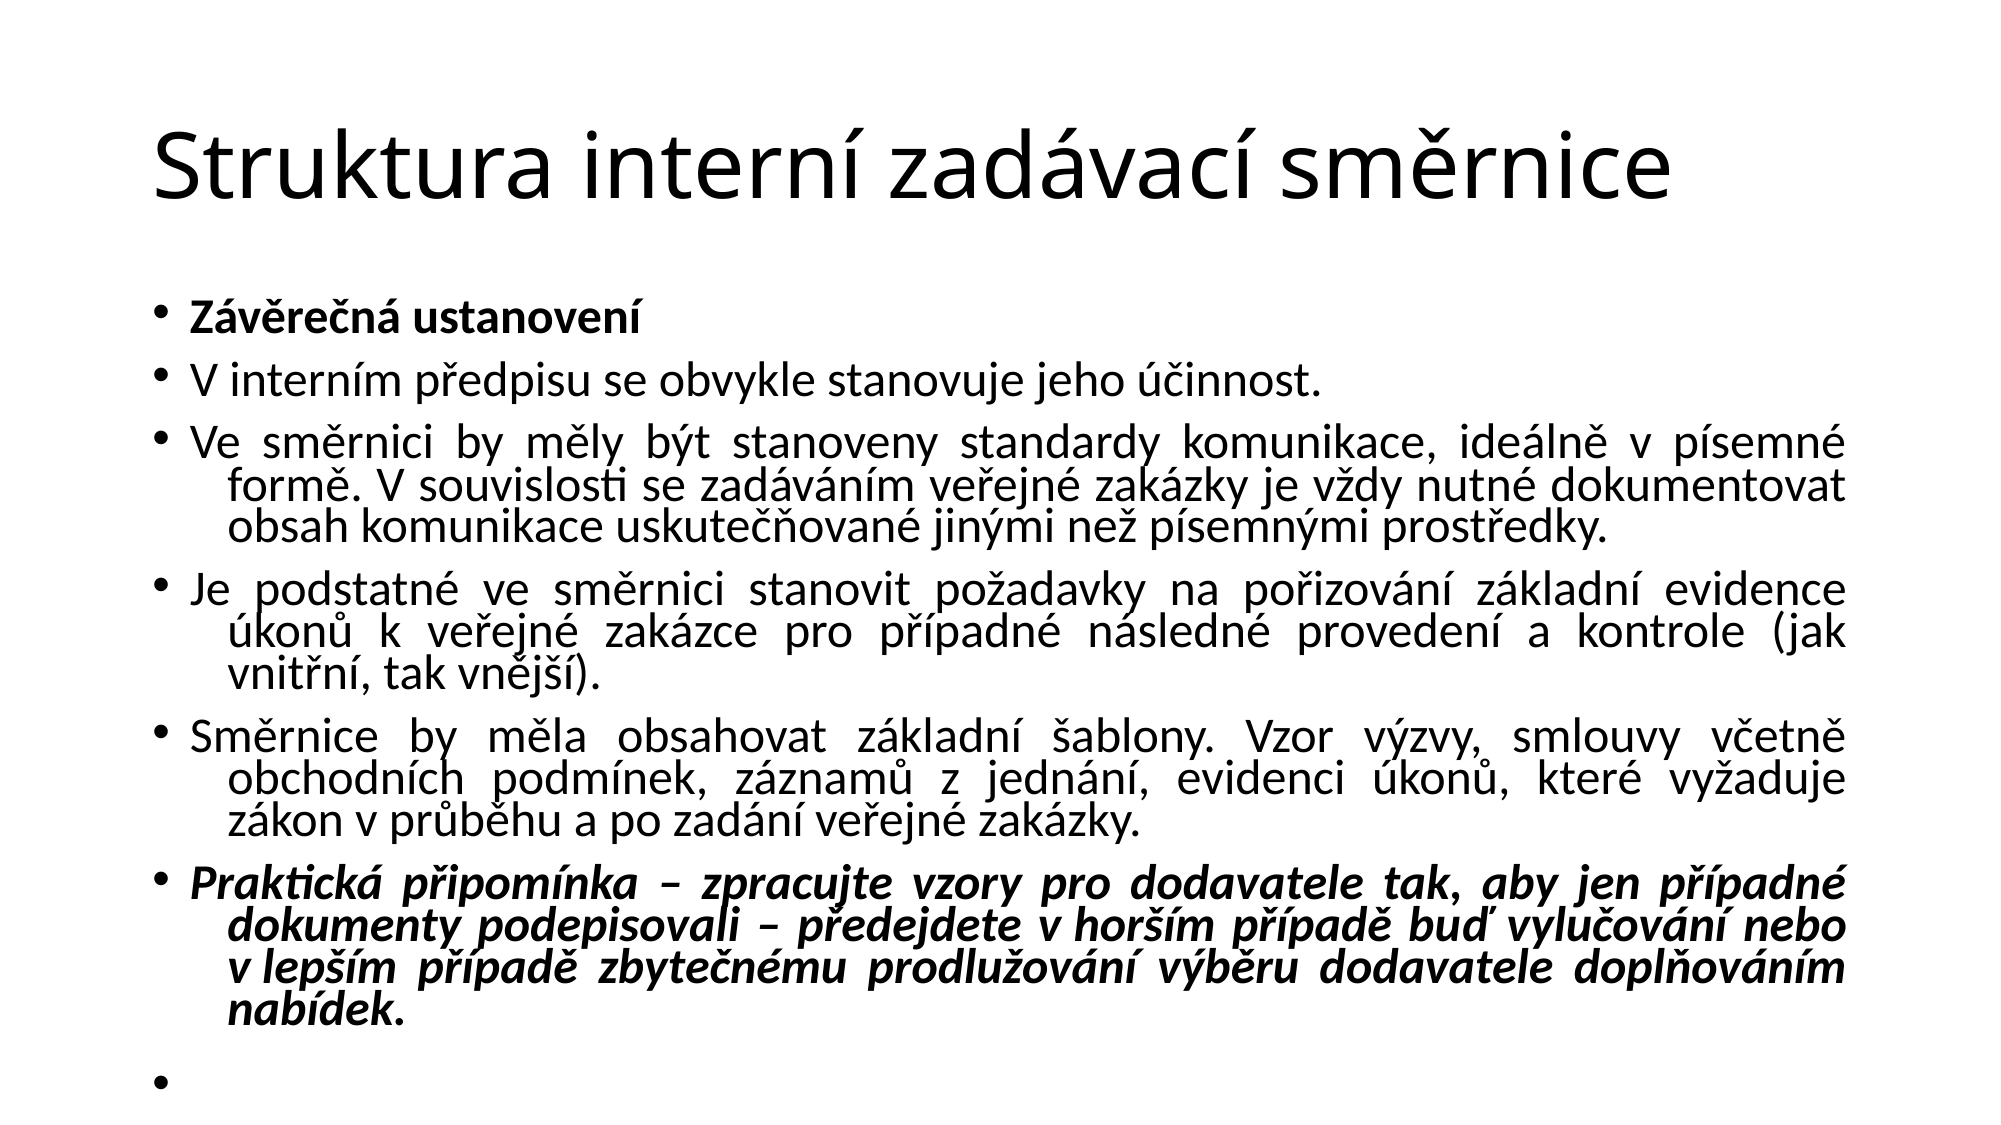

# Struktura interní zadávací směrnice
Závěrečná ustanovení
V interním předpisu se obvykle stanovuje jeho účinnost.
Ve směrnici by měly být stanoveny standardy komunikace, ideálně v písemné formě. V souvislosti se zadáváním veřejné zakázky je vždy nutné dokumentovat obsah komunikace uskutečňované jinými než písemnými prostředky.
Je podstatné ve směrnici stanovit požadavky na pořizování základní evidence úkonů k veřejné zakázce pro případné následné provedení a kontrole (jak vnitřní, tak vnější).
Směrnice by měla obsahovat základní šablony. Vzor výzvy, smlouvy včetně obchodních podmínek, záznamů z jednání, evidenci úkonů, které vyžaduje zákon v průběhu a po zadání veřejné zakázky.
Praktická připomínka – zpracujte vzory pro dodavatele tak, aby jen případné dokumenty podepisovali – předejdete v horším případě buď vylučování nebo v lepším případě zbytečnému prodlužování výběru dodavatele doplňováním nabídek.